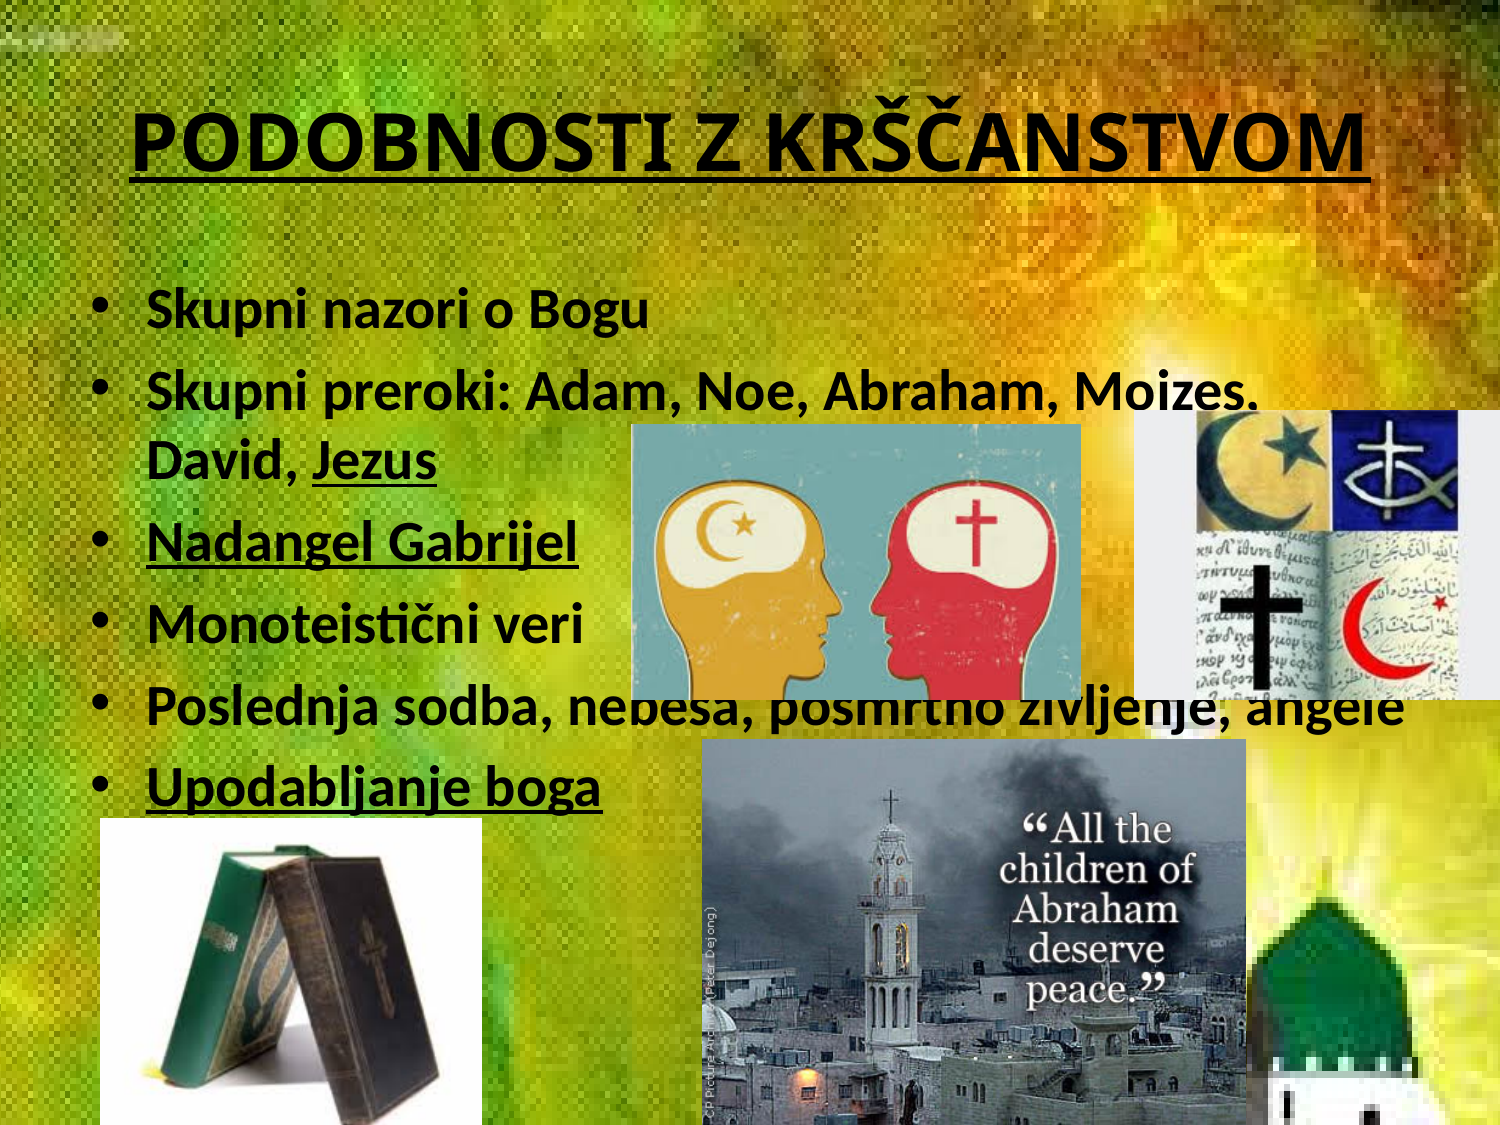

# PODOBNOSTI Z KRŠČANSTVOM
Skupni nazori o Bogu
Skupni preroki: Adam, Noe, Abraham, Mojzes, David, Jezus
Nadangel Gabrijel
Monoteistični veri
Poslednja sodba, nebesa, posmrtno življenje, angele
Upodabljanje boga